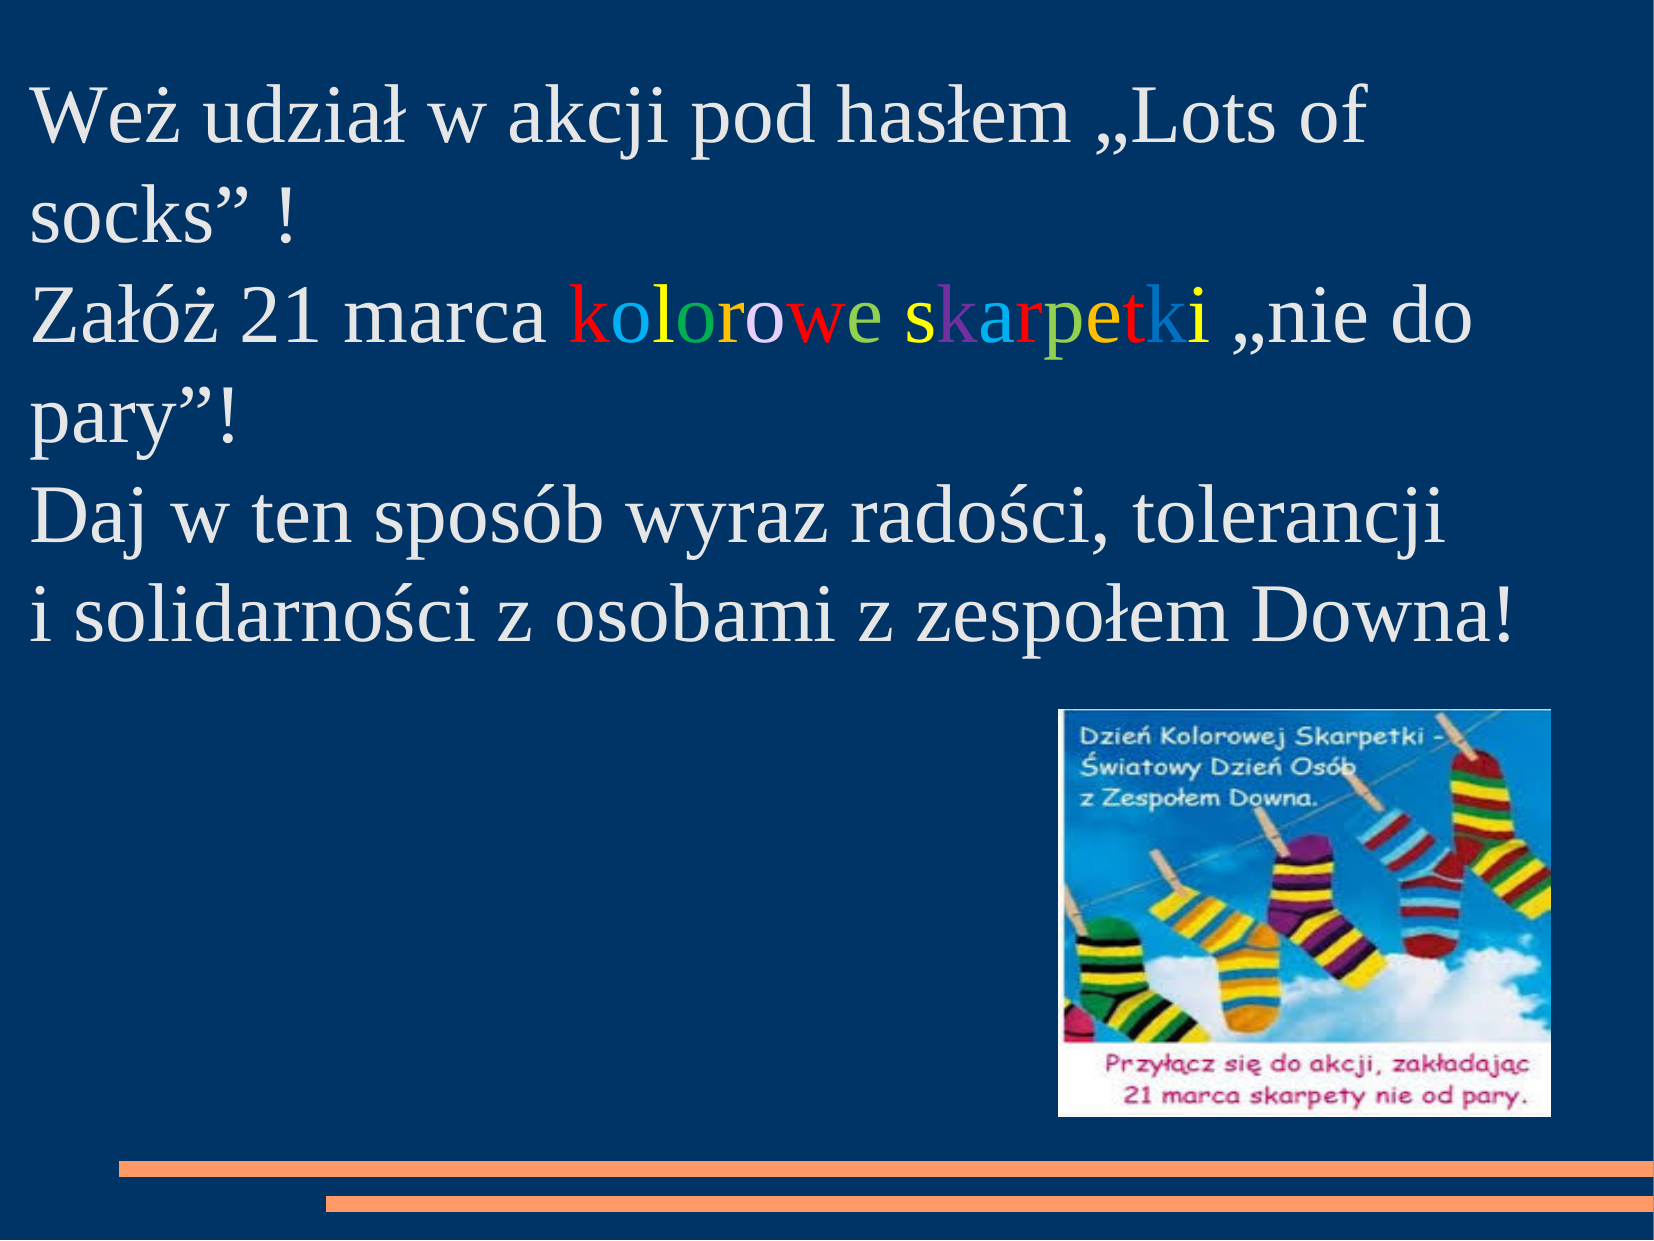

#
Weż udział w akcji pod hasłem „Lots of socks” !
Załóż 21 marca kolorowe skarpetki „nie do pary”!
Daj w ten sposób wyraz radości, tolerancji
i solidarności z osobami z zespołem Downa!